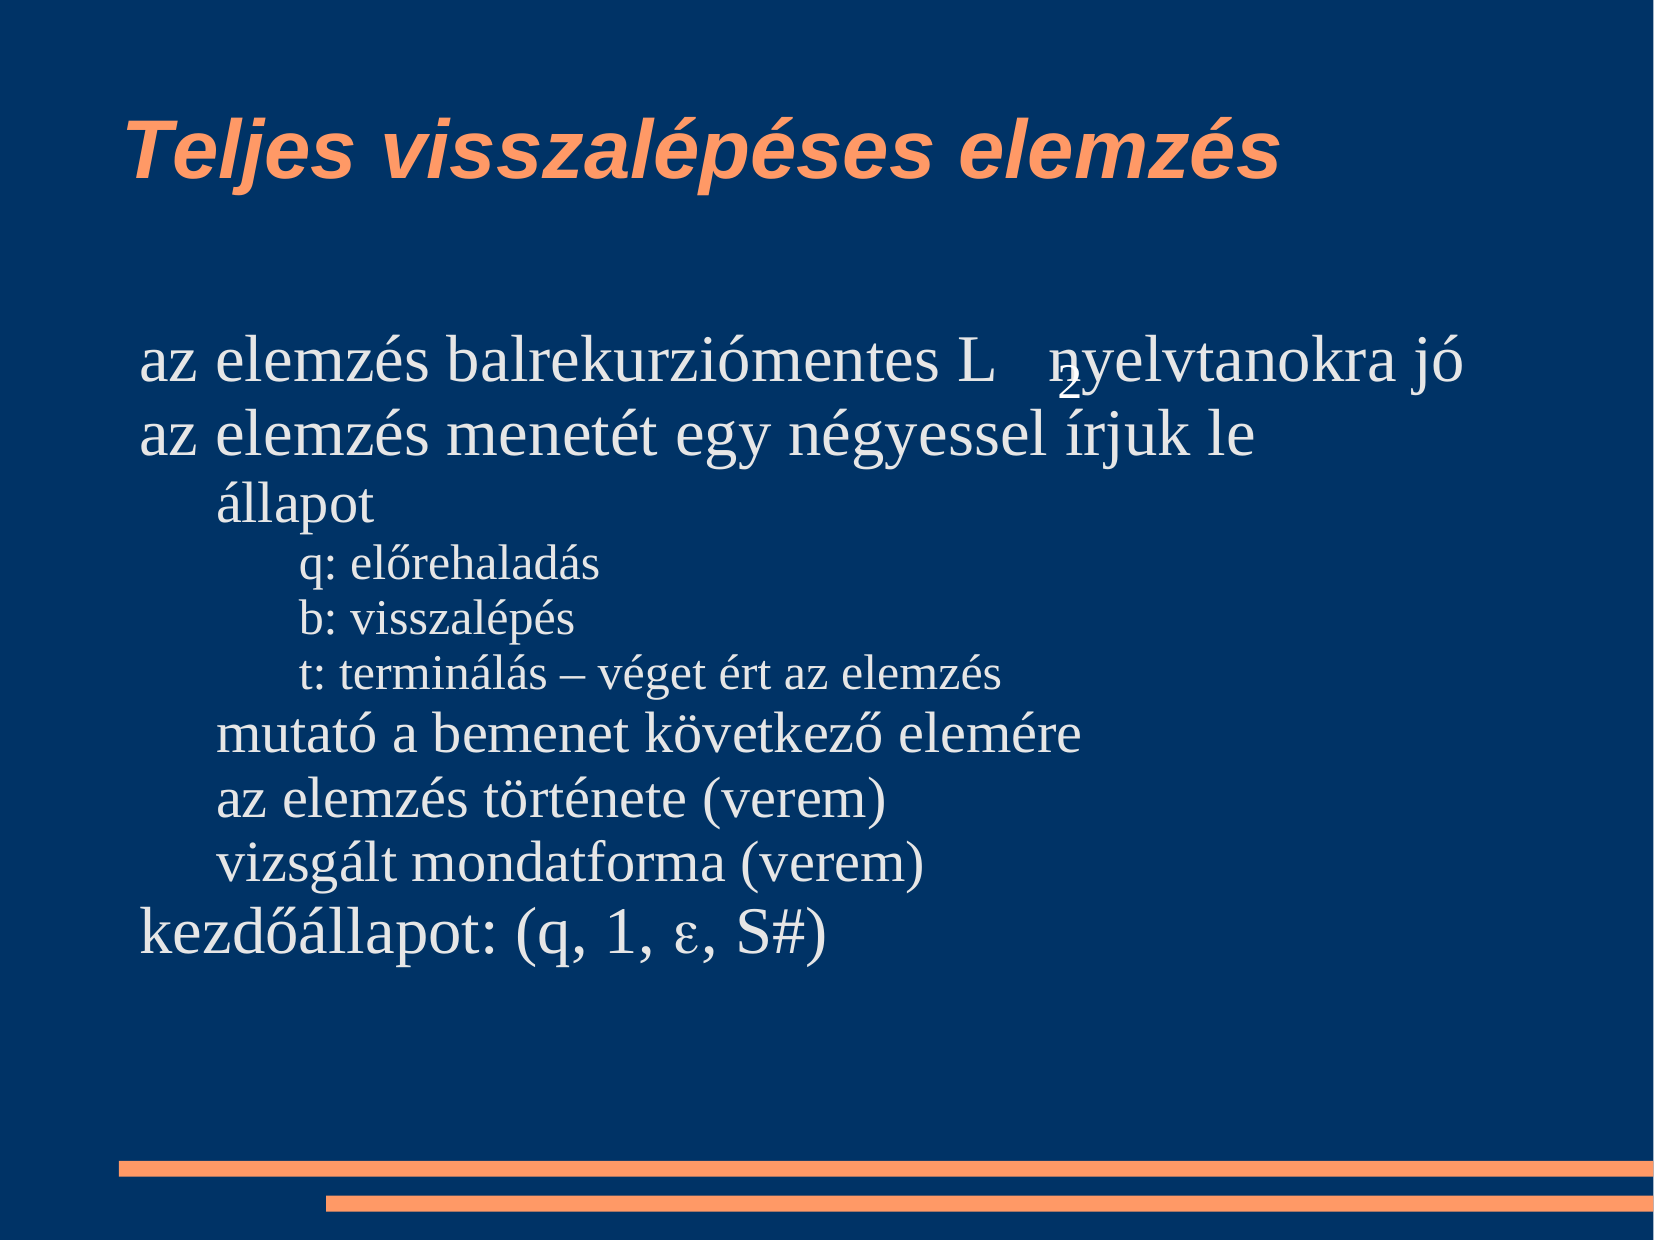

# Teljes visszalépéses elemzés
az elemzés balrekurziómentes L nyelvtanokra jó
az elemzés menetét egy négyessel írjuk le
állapot
q: előrehaladás
b: visszalépés
t: terminálás – véget ért az elemzés
mutató a bemenet következő elemére
az elemzés története (verem)
vizsgált mondatforma (verem)
kezdőállapot: (q, 1, , S#)
 2